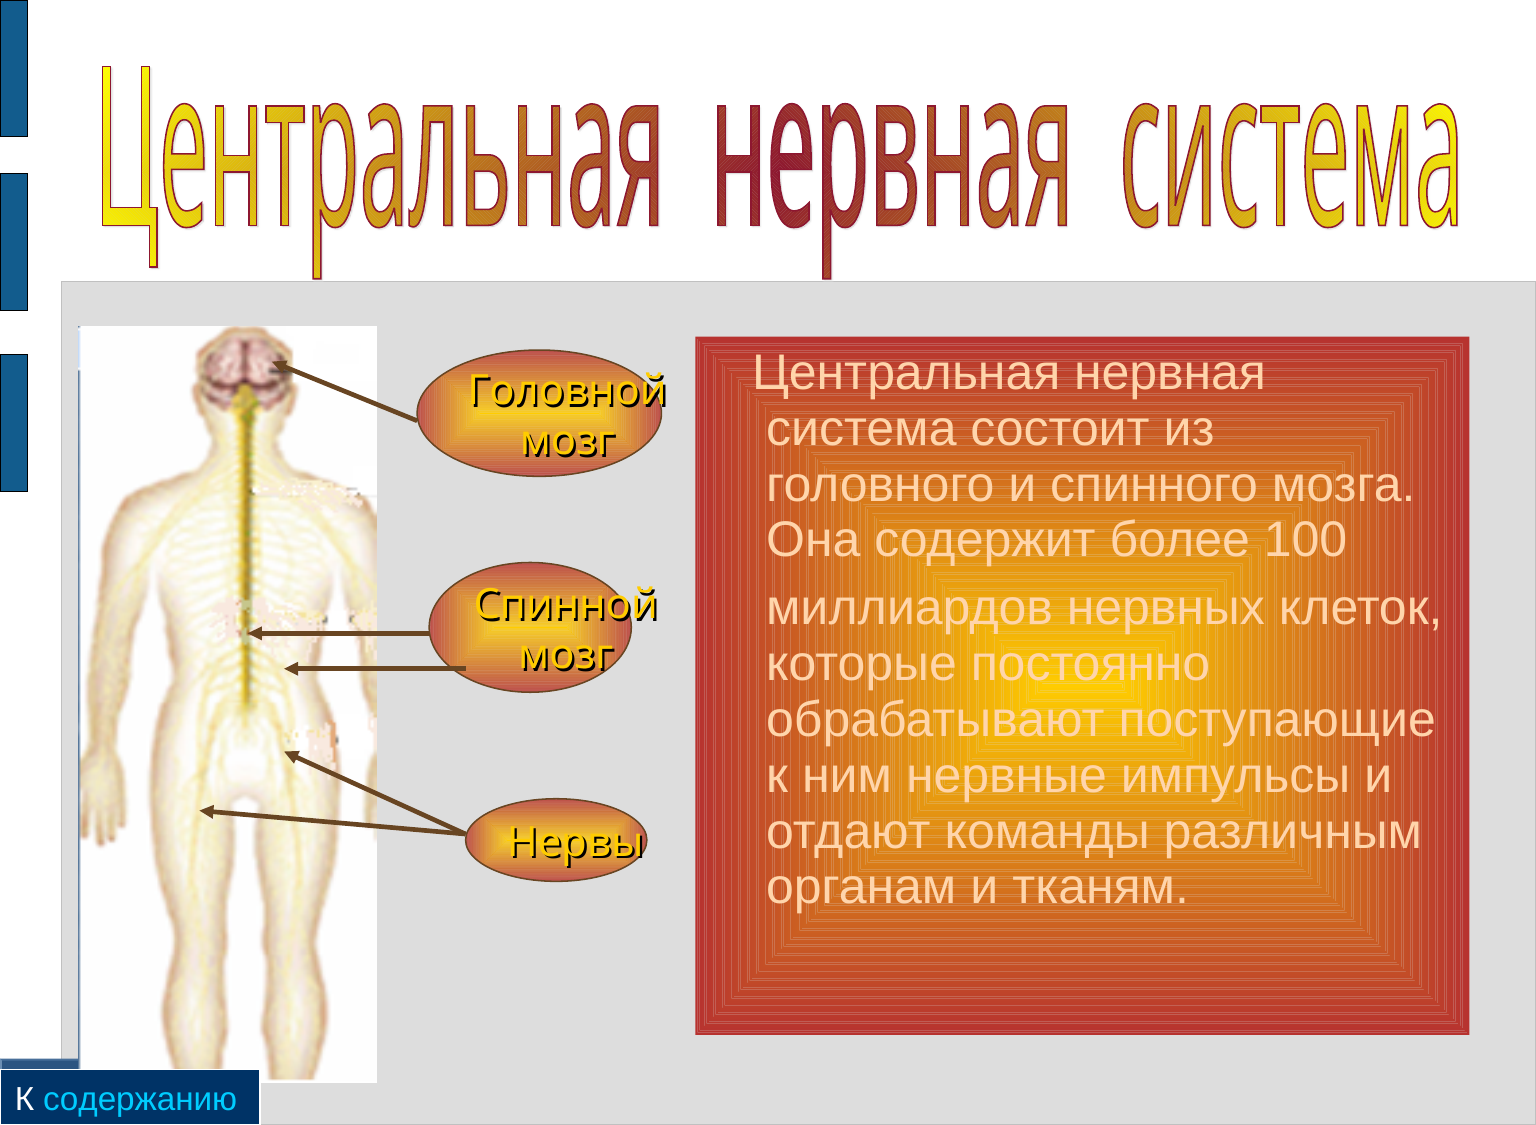

Центральная нервная система
# Центральная нервная система состоит из головного и спинного мозга. Она содержит более 100
 миллиардов нервных клеток, которые постоянно обрабатывают поступающие к ним нервные импульсы и отдают команды различным органам и тканям.
Головной
мозг
Спинной
мозг
Нервы
К содержанию